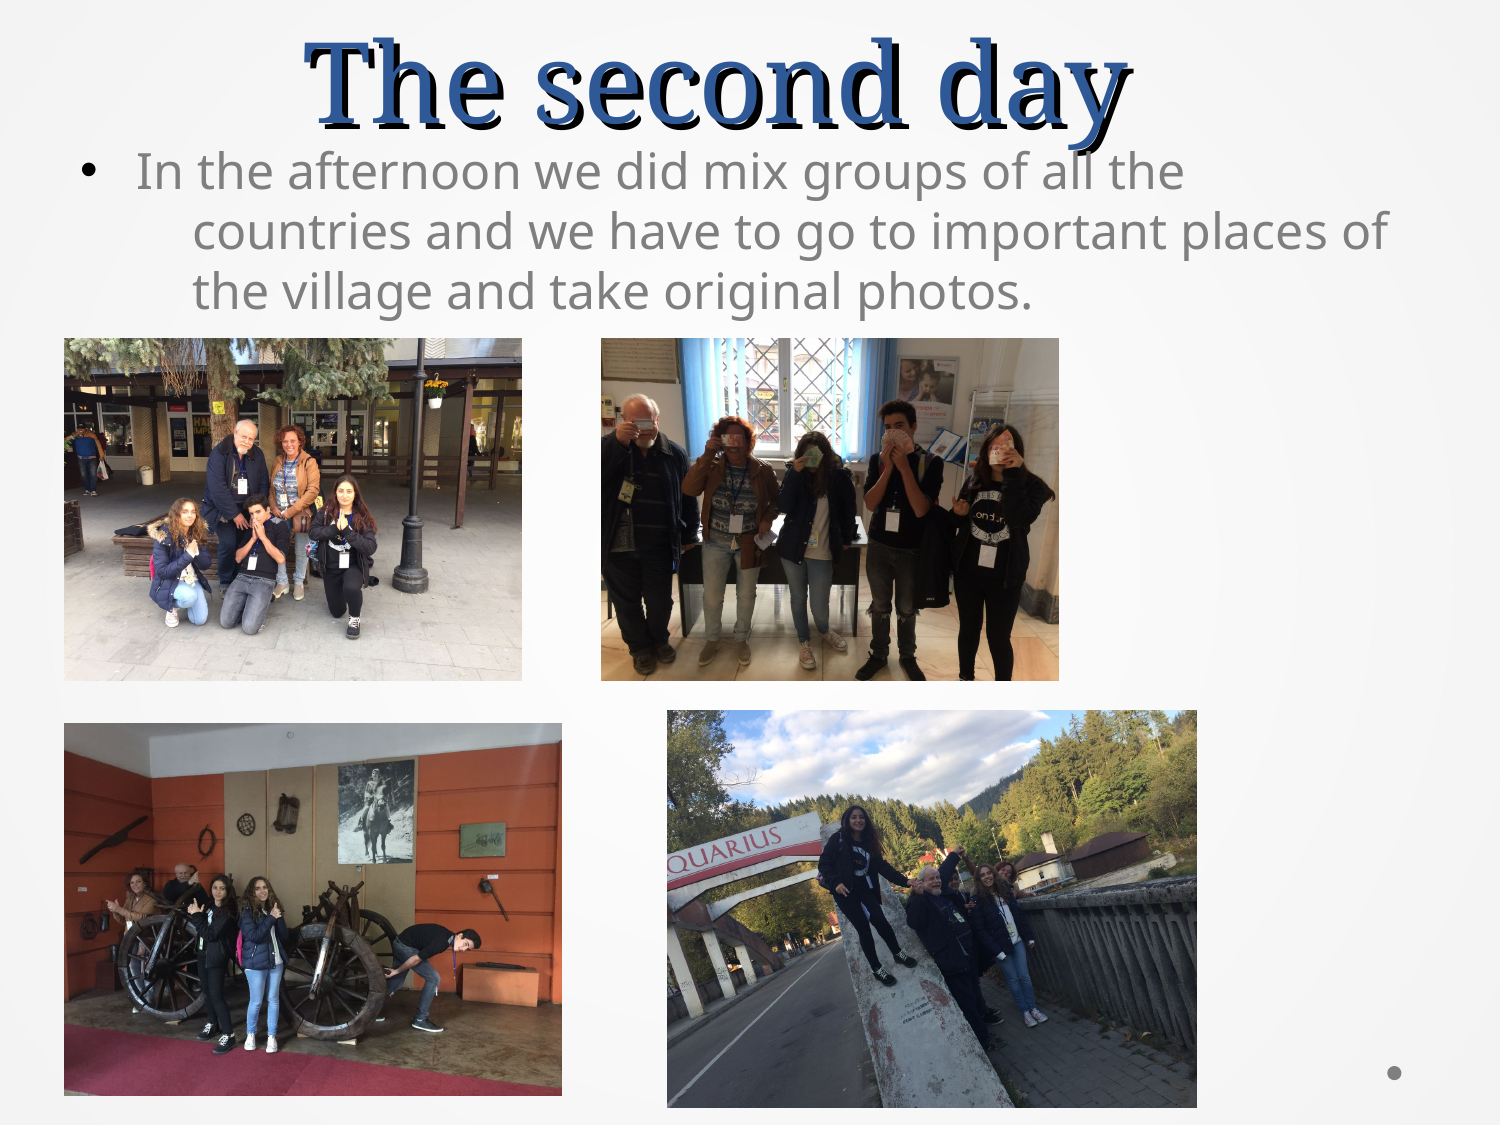

# The second day
In the afternoon we did mix groups of all the countries and we have to go to important places of the village and take original photos.